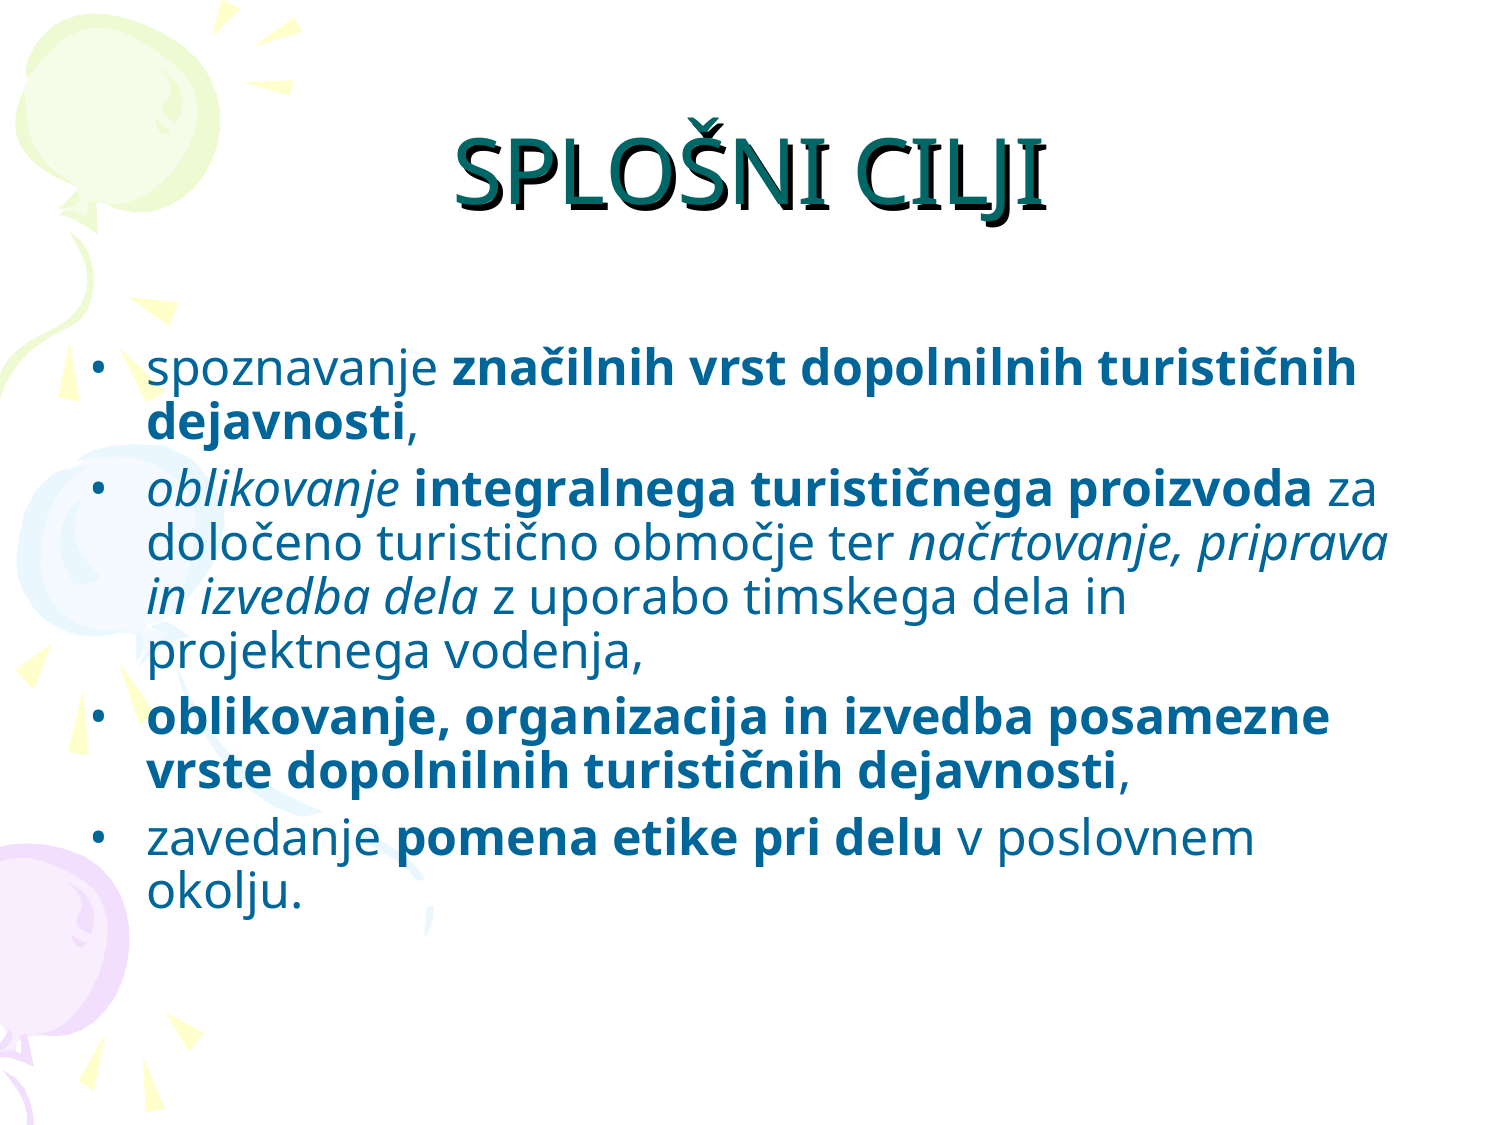

# SPLOŠNI CILJI
•	spoznavanje značilnih vrst dopolnilnih turističnih dejavnosti,
•	oblikovanje integralnega turističnega proizvoda za določeno turistično območje ter načrtovanje, priprava in izvedba dela z uporabo timskega dela in projektnega vodenja,
•	oblikovanje, organizacija in izvedba posamezne vrste dopolnilnih turističnih dejavnosti,
•	zavedanje pomena etike pri delu v poslovnem okolju.